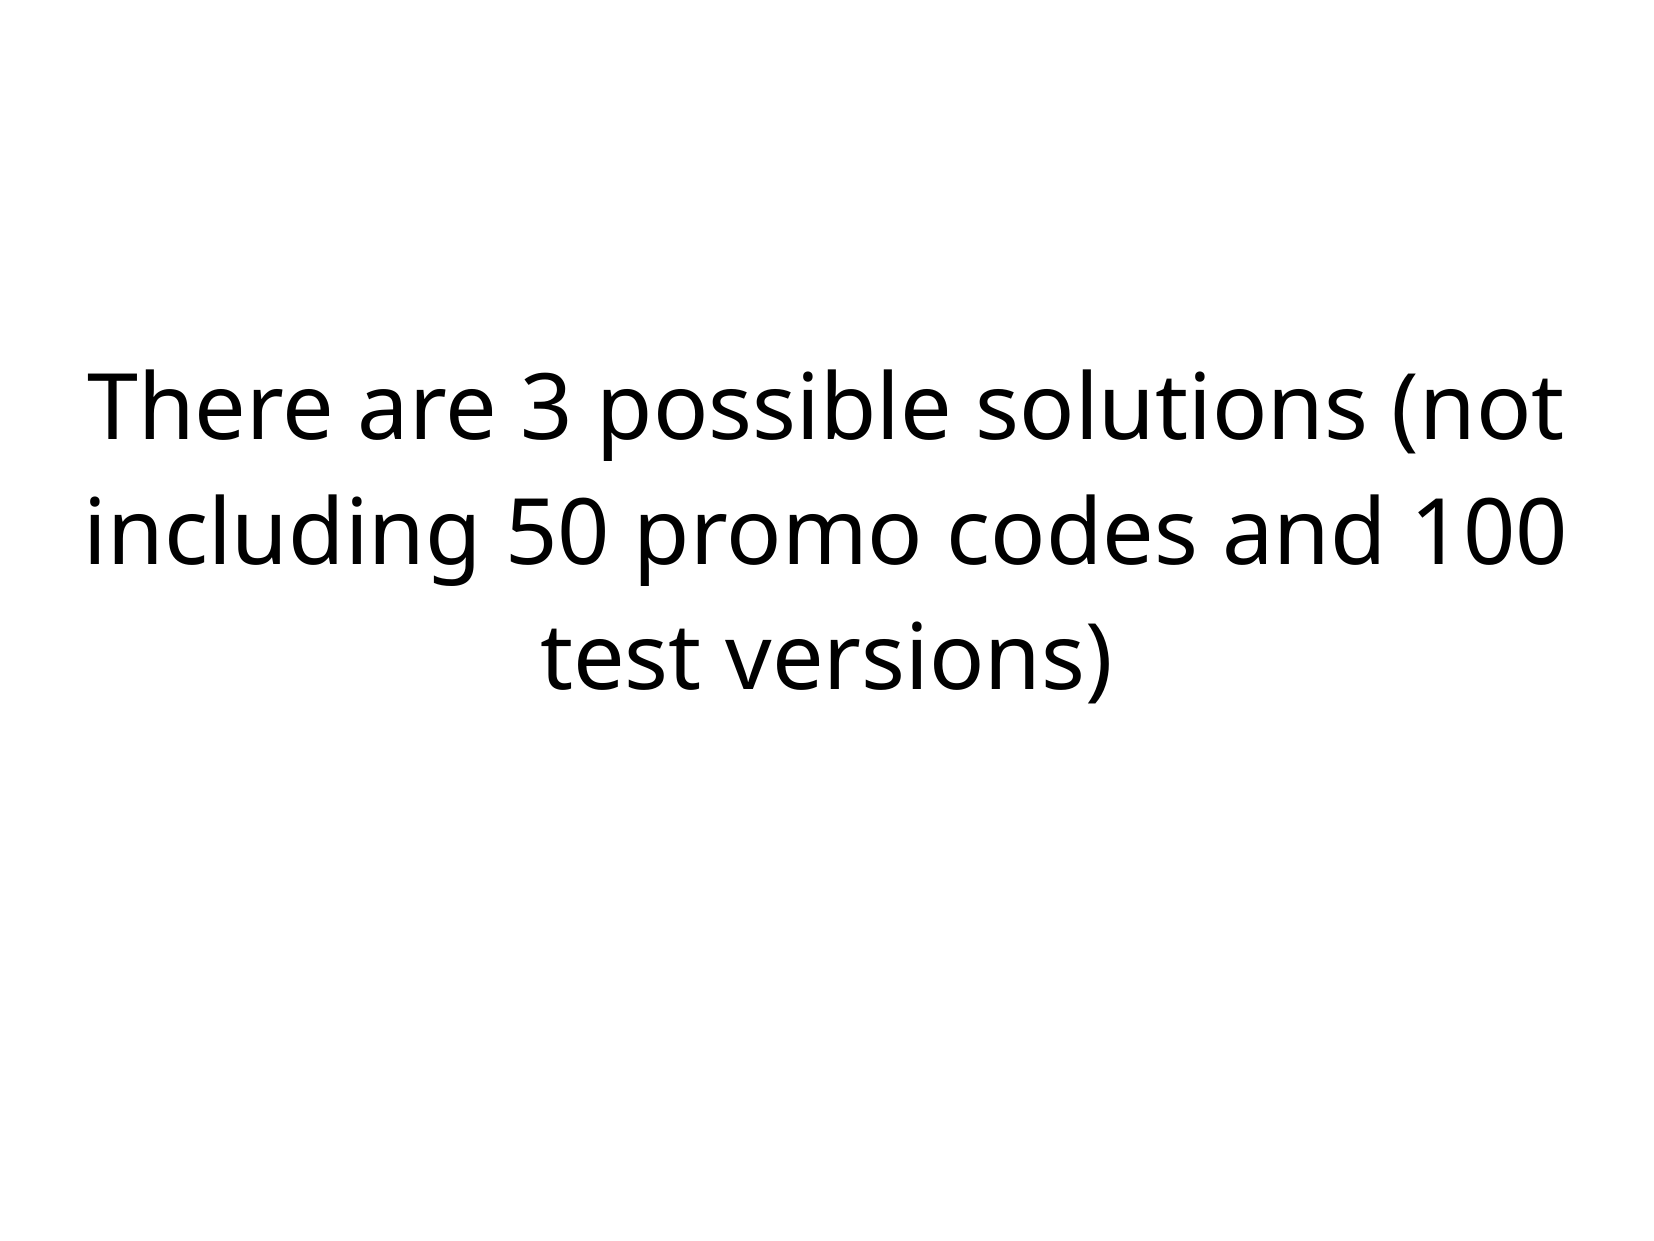

# There are 3 possible solutions (not including 50 promo codes and 100 test versions)